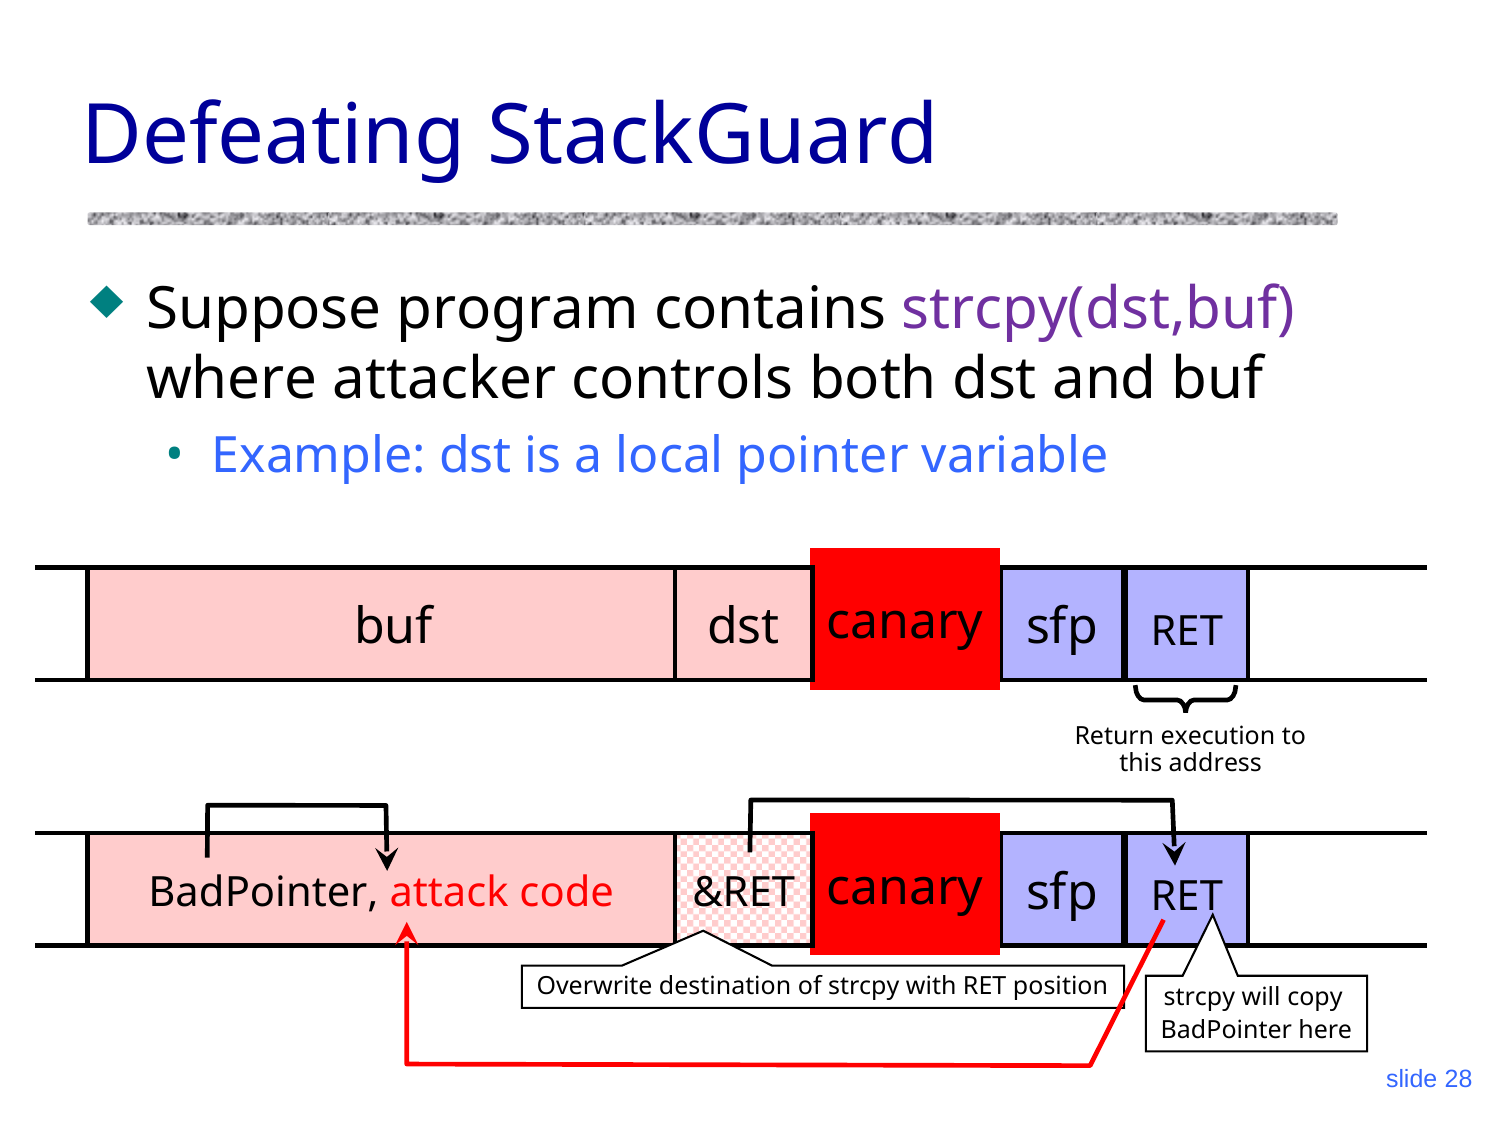

# Defeating StackGuard
Suppose program contains strcpy(dst,buf) where attacker controls both dst and buf
Example: dst is a local pointer variable
canary
buf
dst
sfp
RET
Return execution to
this address
&RET
Overwrite destination of strcpy with RET position
BadPointer, attack code
canary
sfp
RET
strcpy will copy
BadPointer here
slide